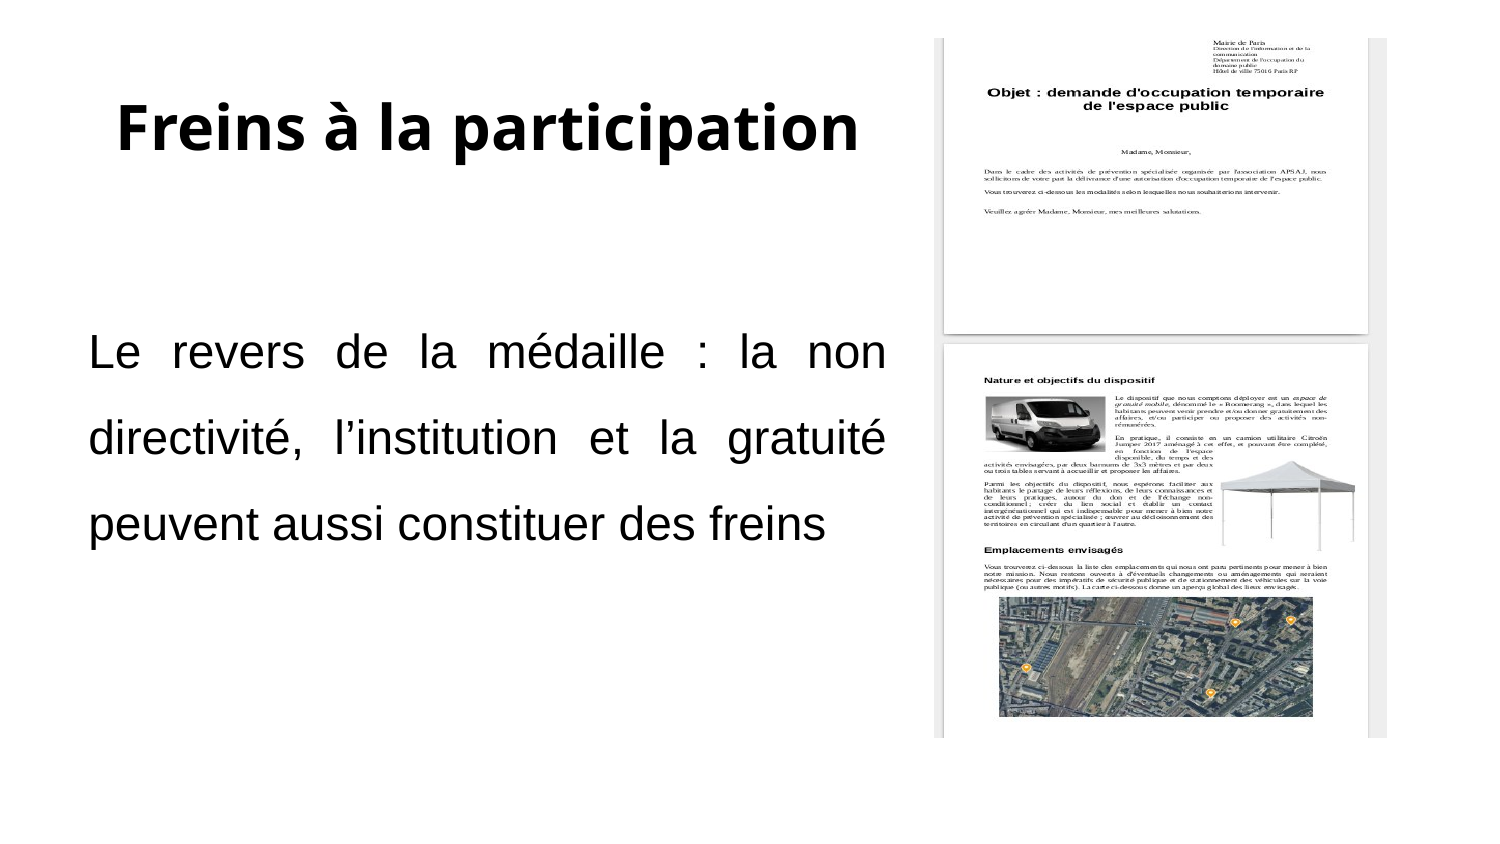

# Freins à la participation
Le revers de la médaille : la non directivité, l’institution et la gratuité peuvent aussi constituer des freins